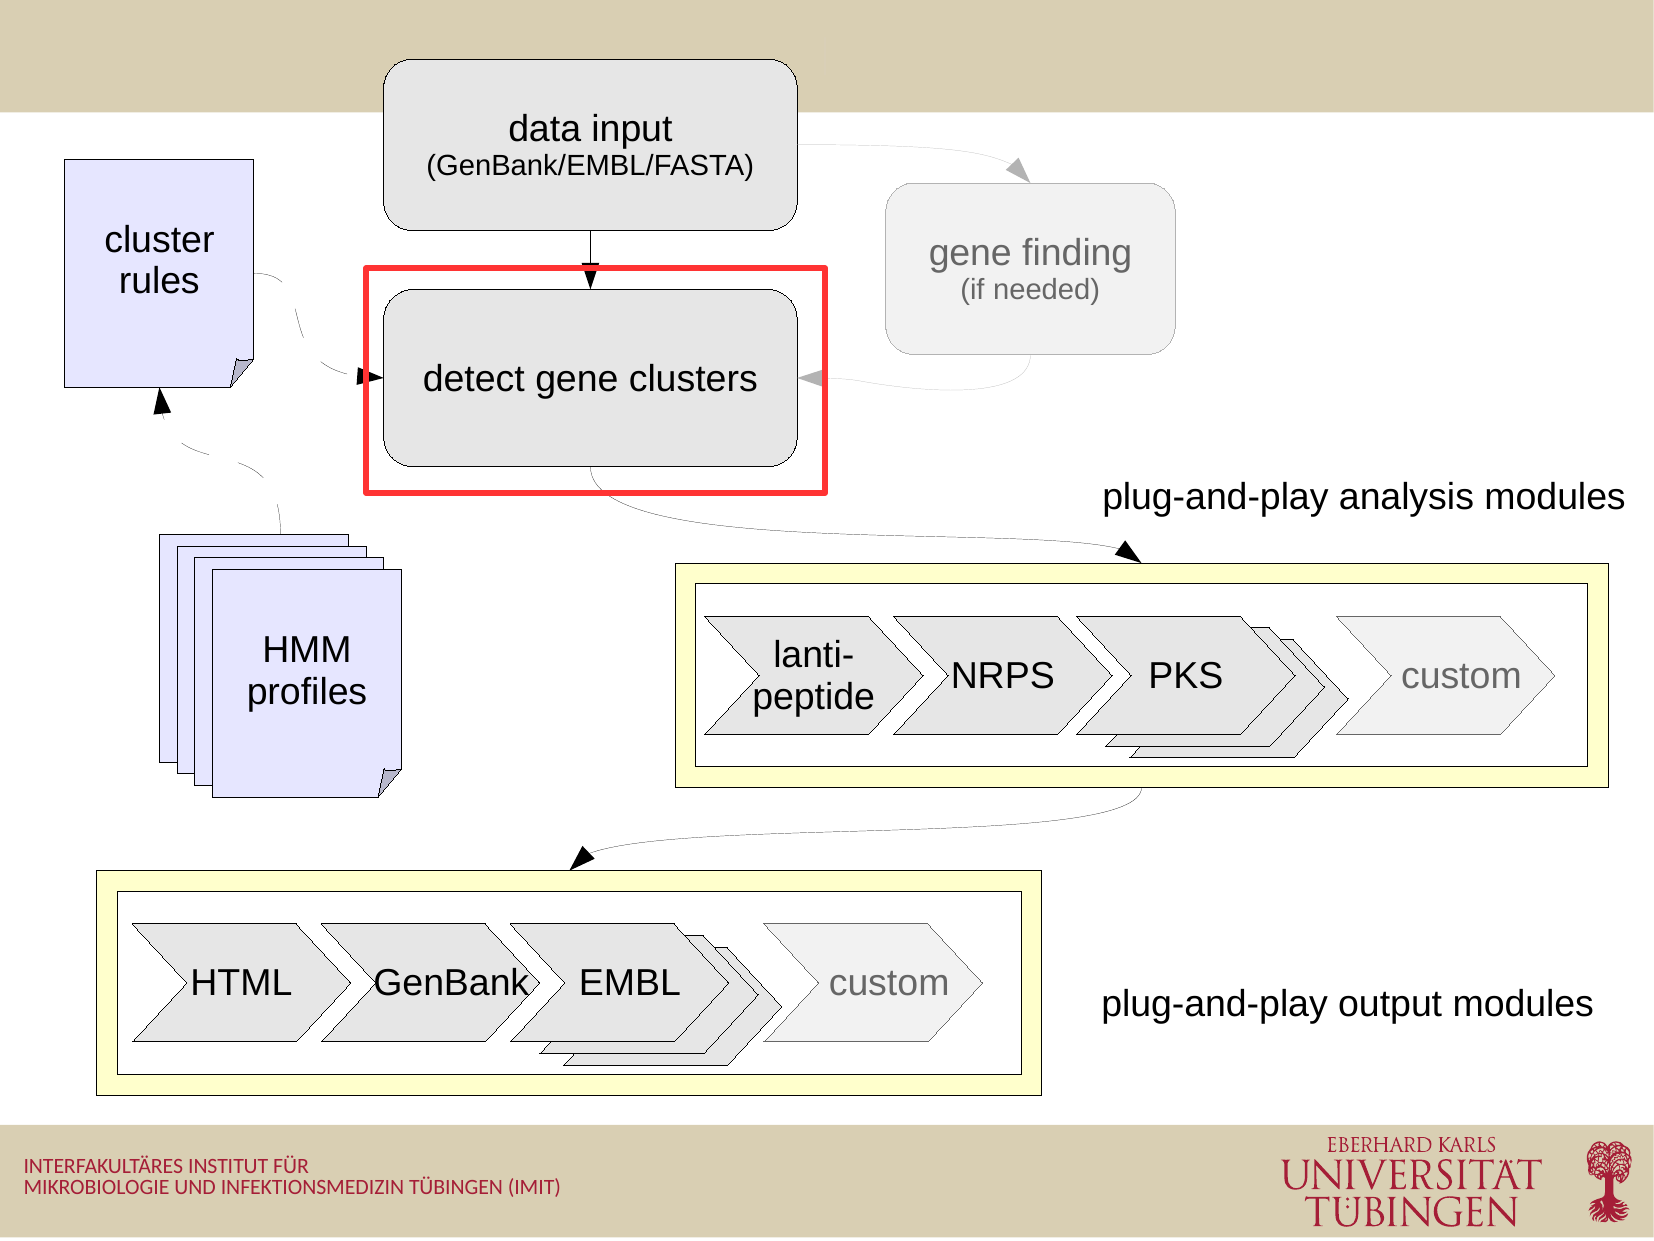

data input
(GenBank/EMBL/FASTA)
cluster
rules
gene finding
(if needed)
detect gene clusters
plug-and-play analysis modules
PKS
lanti-
peptide
NRPS
 custom
HMM
profiles
HMM
profiles
HMM
profiles
HMM
profiles
 custom
 GenBank
HTML
 EMBL
plug-and-play output modules